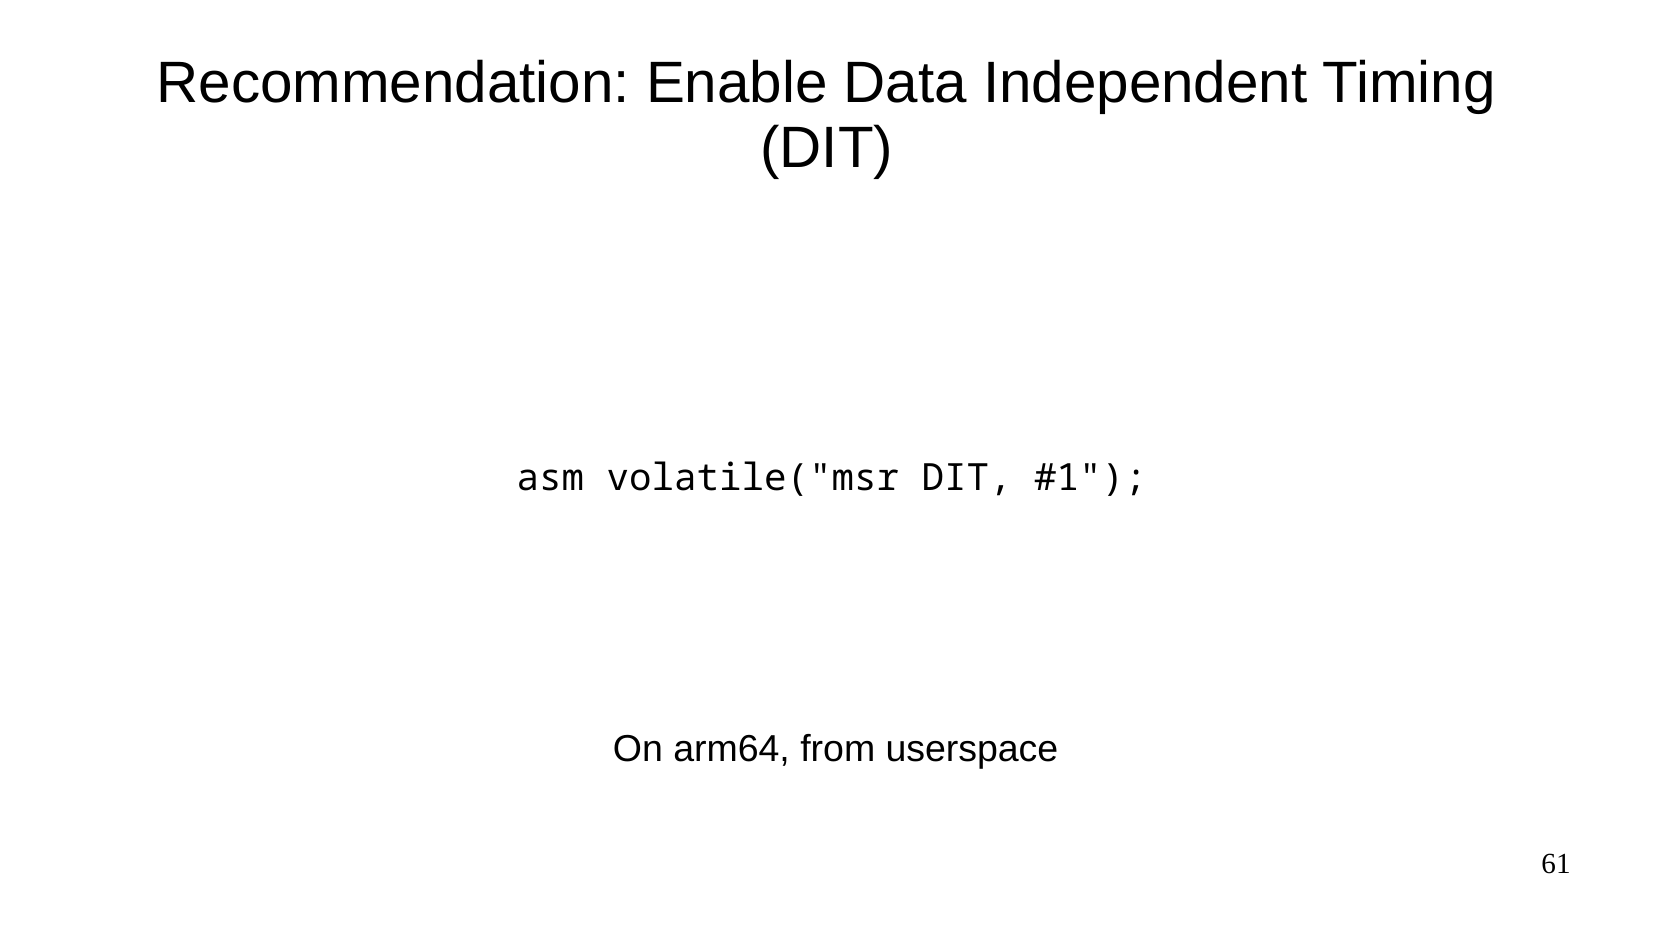

# Recommendation: Enable Data Independent Timing (DIT)
asm volatile("msr DIT, #1");
On arm64, from userspace
61